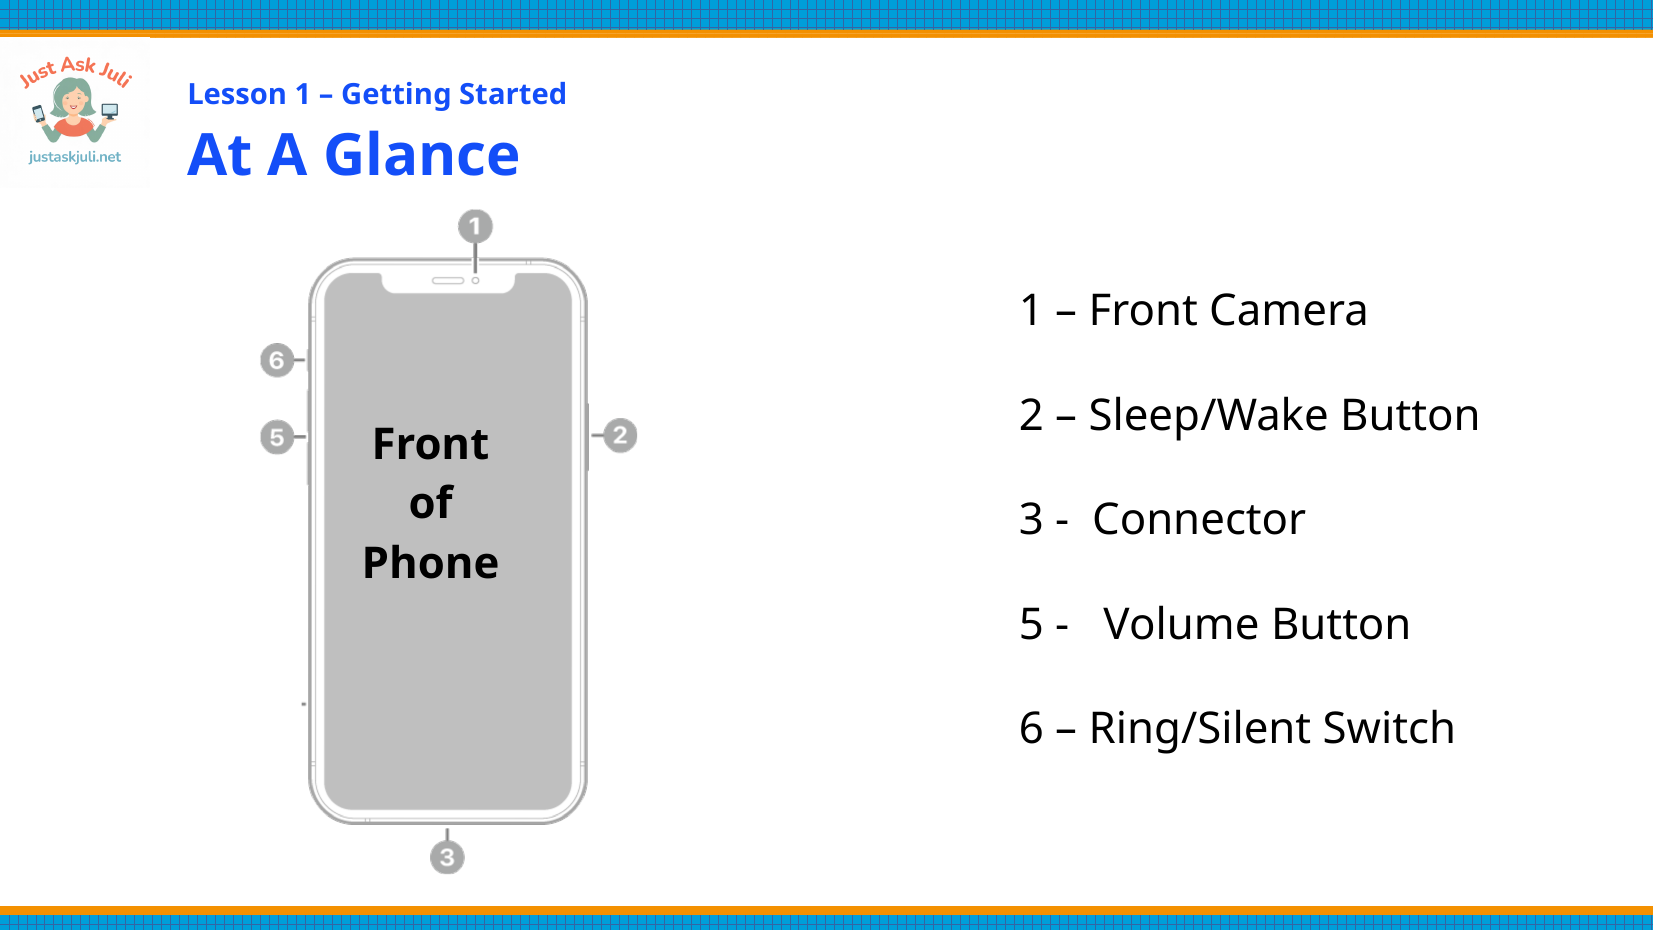

Lesson 1 – Getting Started
At A Glance
# 1 – Front Camera
2 – Sleep/Wake Button
3 - Connector
5 - Volume Button
6 – Ring/Silent Switch
Front of Phone